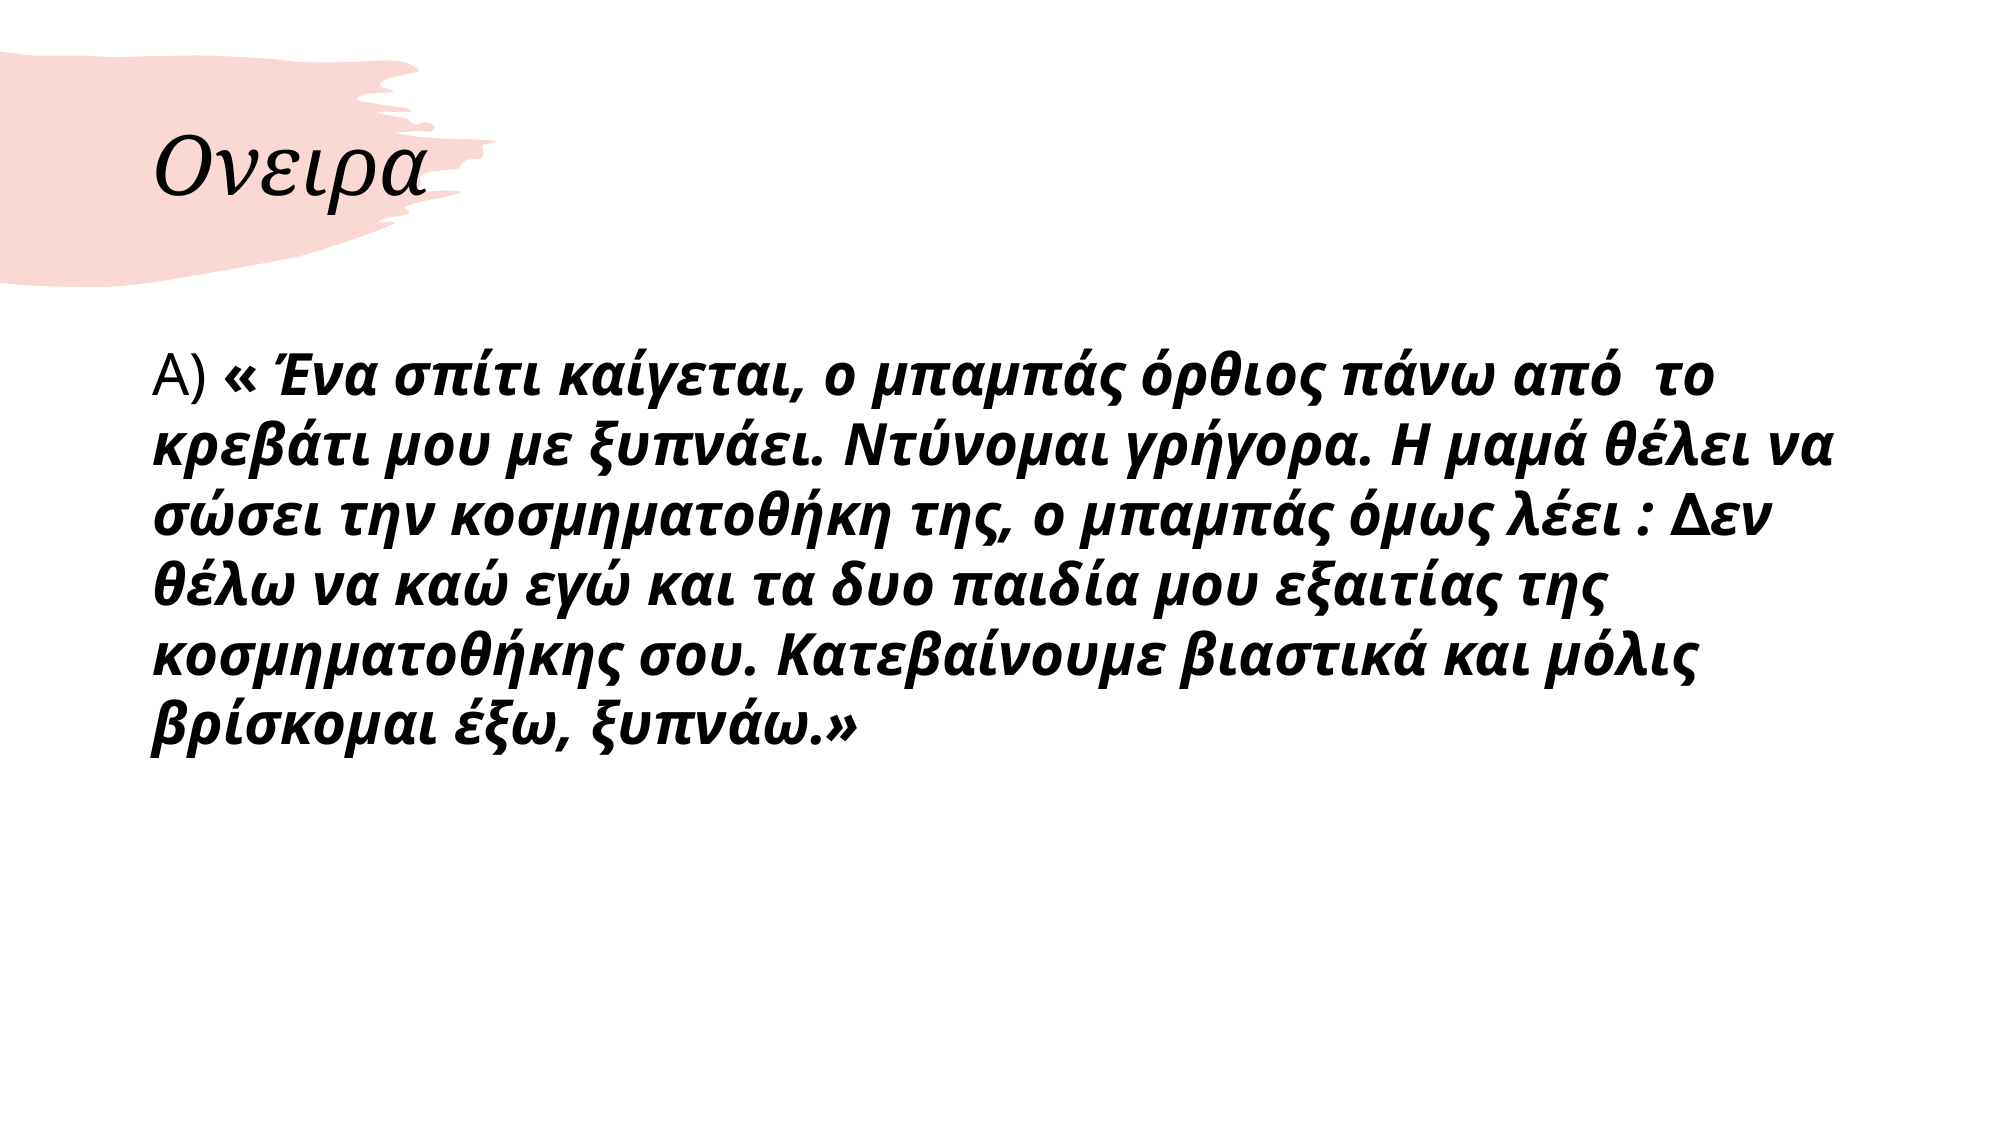

# Ονειρα
Α) « Ένα σπίτι καίγεται, ο µπαµπάς όρθιος πάνω από  το κρεβάτι µου µε ξυπνάει. Ντύνοµαι γρήγορα. Η µαµά θέλει να σώσει την κοσµηµατοθήκη της, ο µπαµπάς όµως λέει : ∆εν θέλω να καώ εγώ και τα δυο παιδία µου εξαιτίας της κοσµηµατοθήκης σου. Κατεβαίνουµε βιαστικά και µόλις βρίσκοµαι έξω, ξυπνάω.»